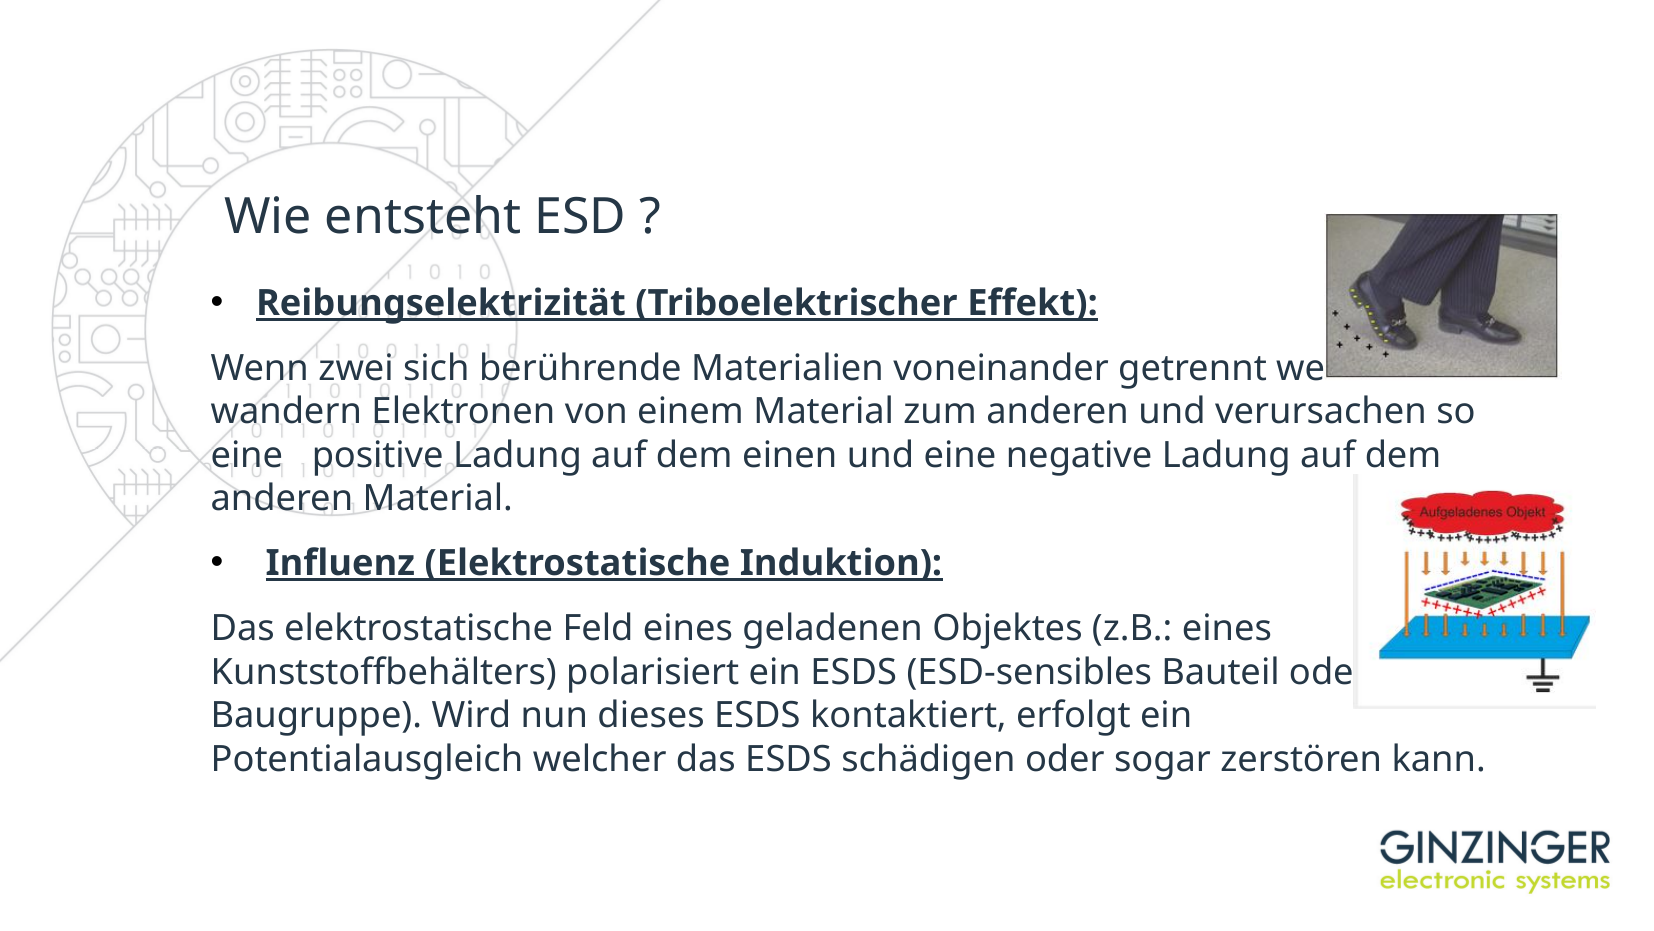

# Wie entsteht ESD ?
Reibungselektrizität (Triboelektrischer Effekt):
Wenn zwei sich berührende Materialien voneinander getrennt werden wandern Elektronen von einem Material zum anderen und verursachen so eine positive Ladung auf dem einen und eine negative Ladung auf dem anderen Material.
 Influenz (Elektrostatische Induktion):
Das elektrostatische Feld eines geladenen Objektes (z.B.: eines Kunststoffbehälters) polarisiert ein ESDS (ESD-sensibles Bauteil oder eine Baugruppe). Wird nun dieses ESDS kontaktiert, erfolgt ein Potentialausgleich welcher das ESDS schädigen oder sogar zerstören kann.